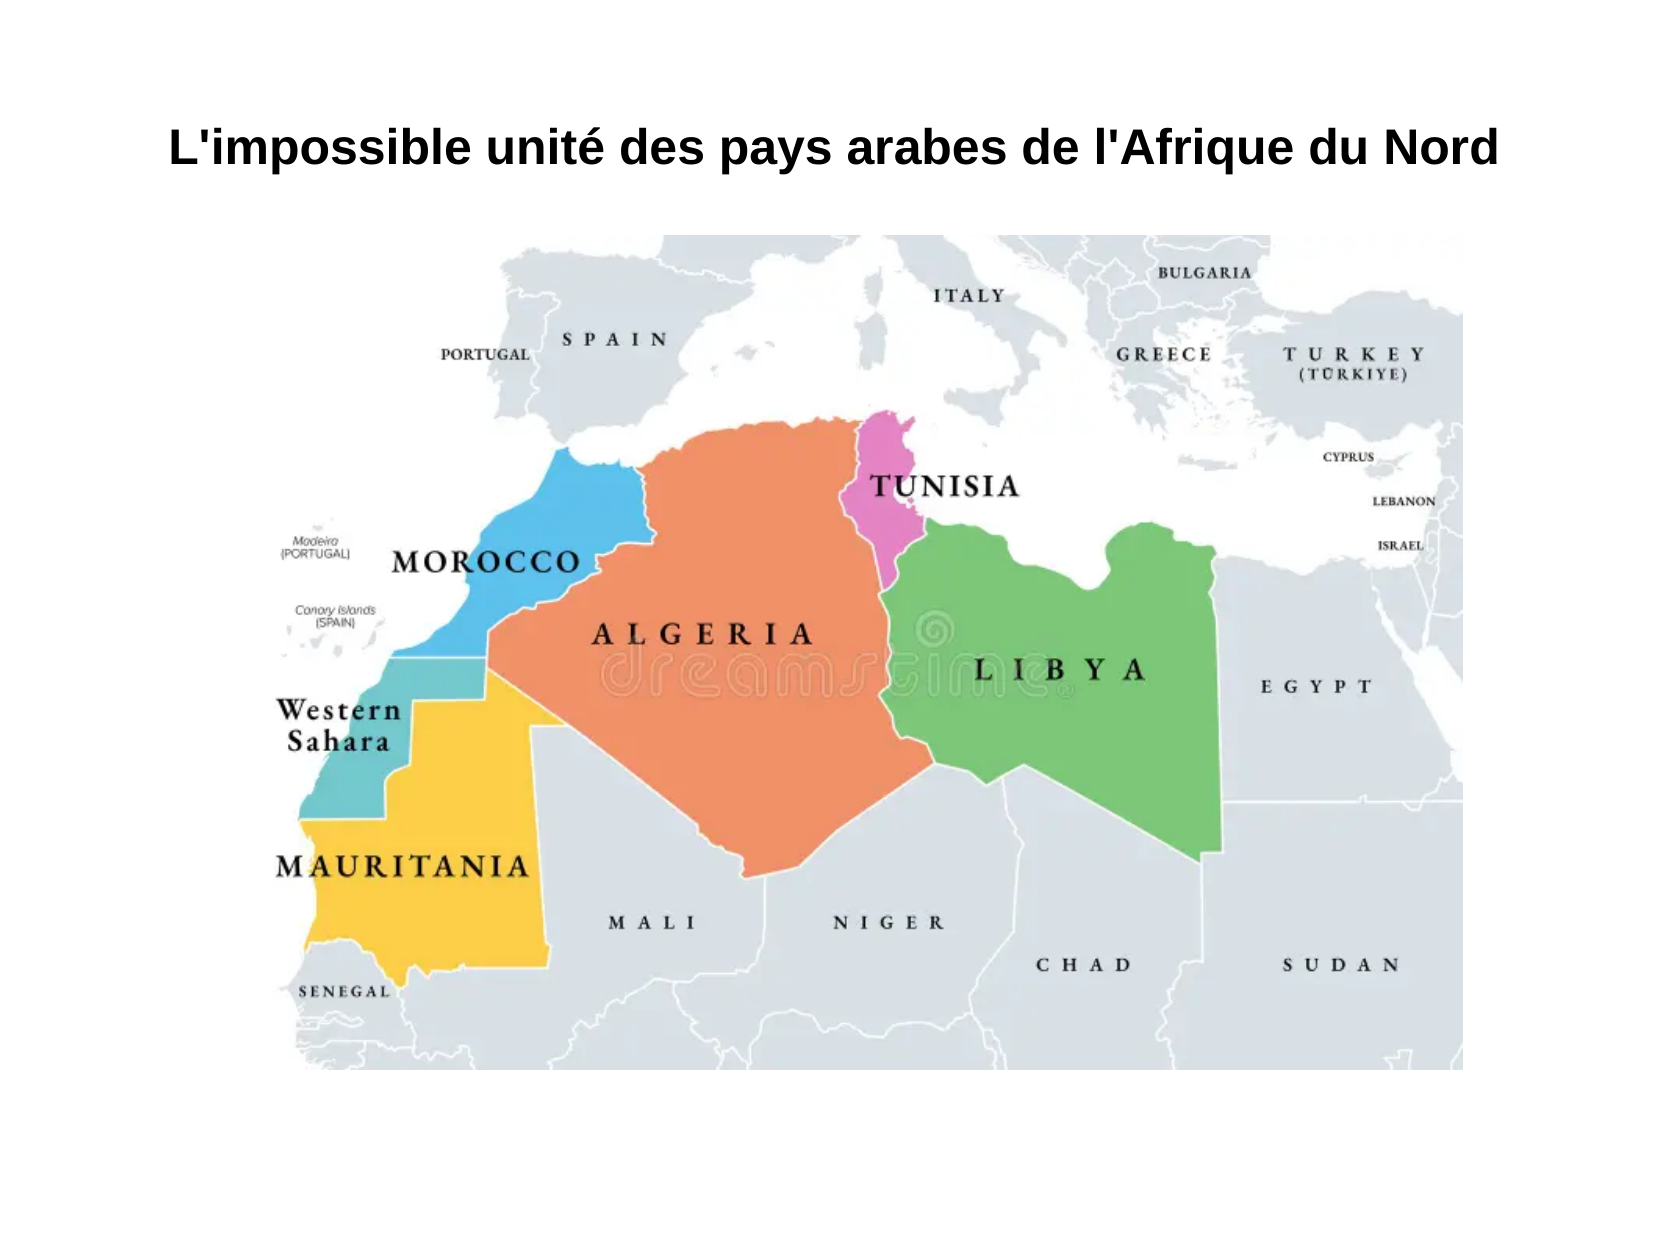

L'impossible unité des pays arabes de l'Afrique du Nord